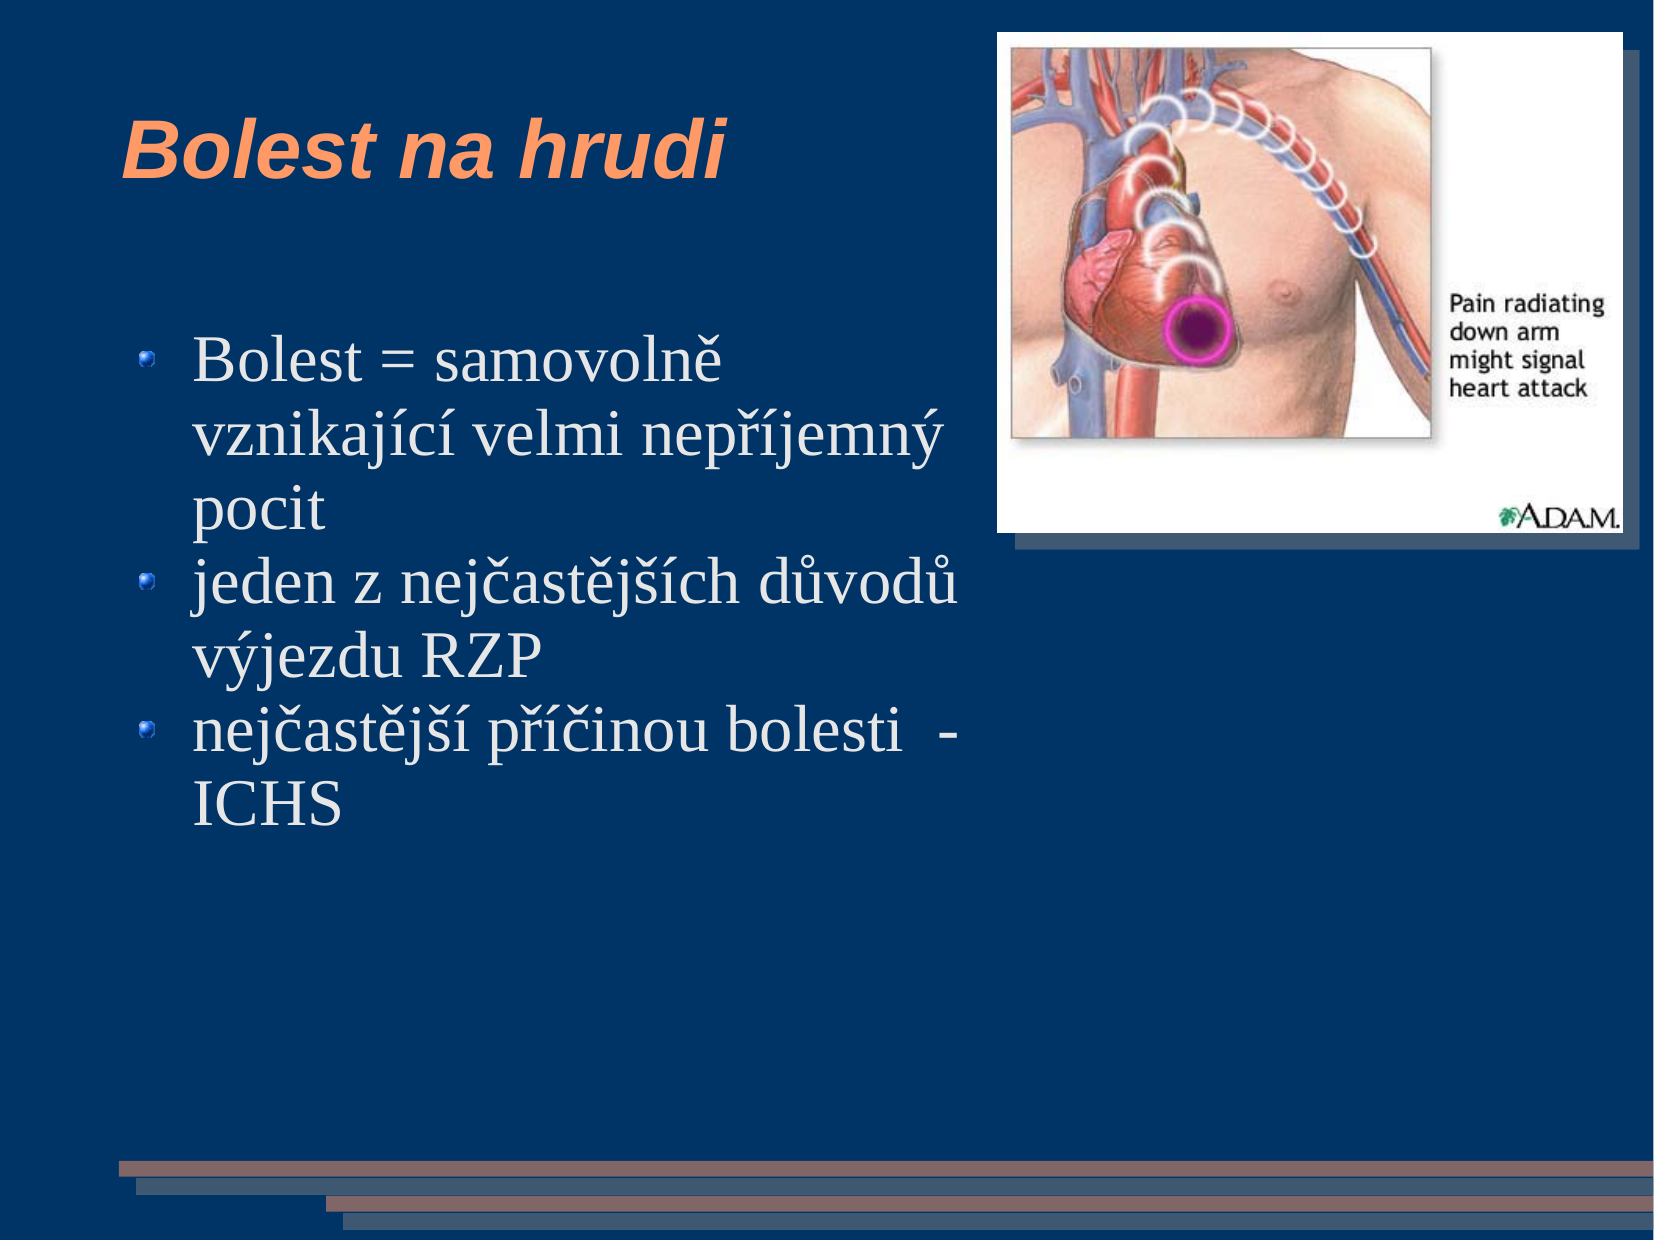

# Bolest na hrudi
Bolest = samovolně vznikající velmi nepříjemný pocit
jeden z nejčastějších důvodů výjezdu RZP
nejčastější příčinou bolesti - ICHS